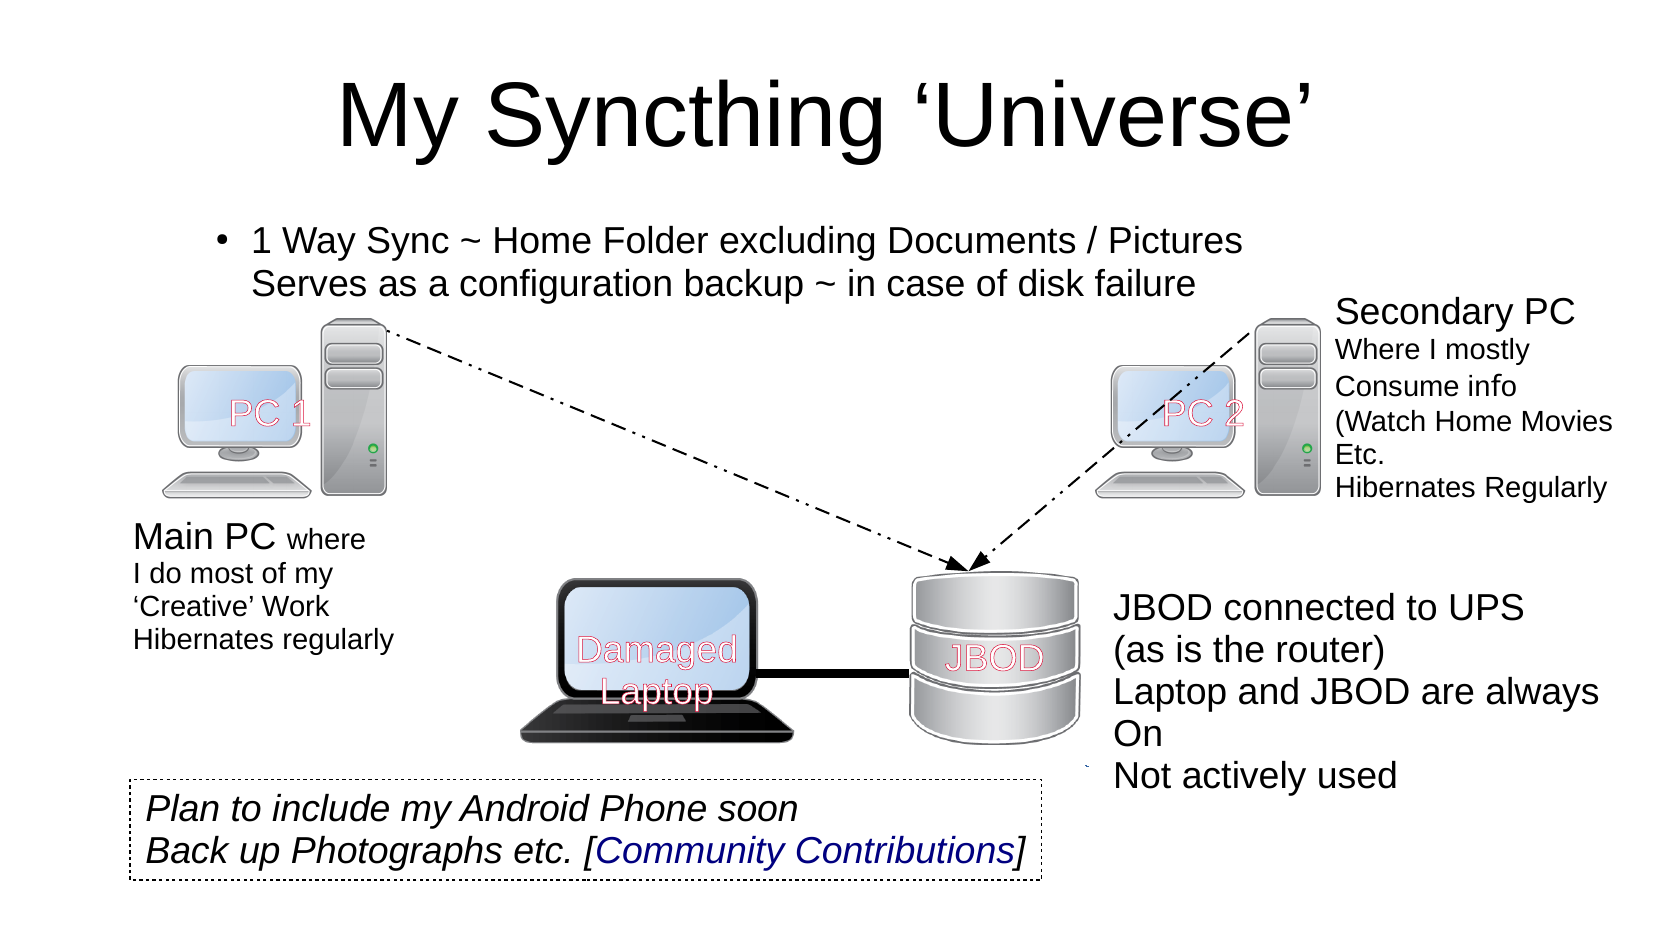

# My Syncthing ‘Universe’
1 Way Sync ~ Home Folder excluding Documents / Pictures
Serves as a configuration backup ~ in case of disk failure
Secondary PC
Where I mostly
Consume info
(Watch Home Movies Etc.
Hibernates Regularly
PC 1
PC 2
Main PC where
I do most of my
‘Creative’ Work
Hibernates regularly
Damaged
Laptop
JBOD
JBOD connected to UPS
(as is the router)
Laptop and JBOD are always
On
Not actively used
Plan to include my Android Phone soon
Back up Photographs etc. [Community Contributions]